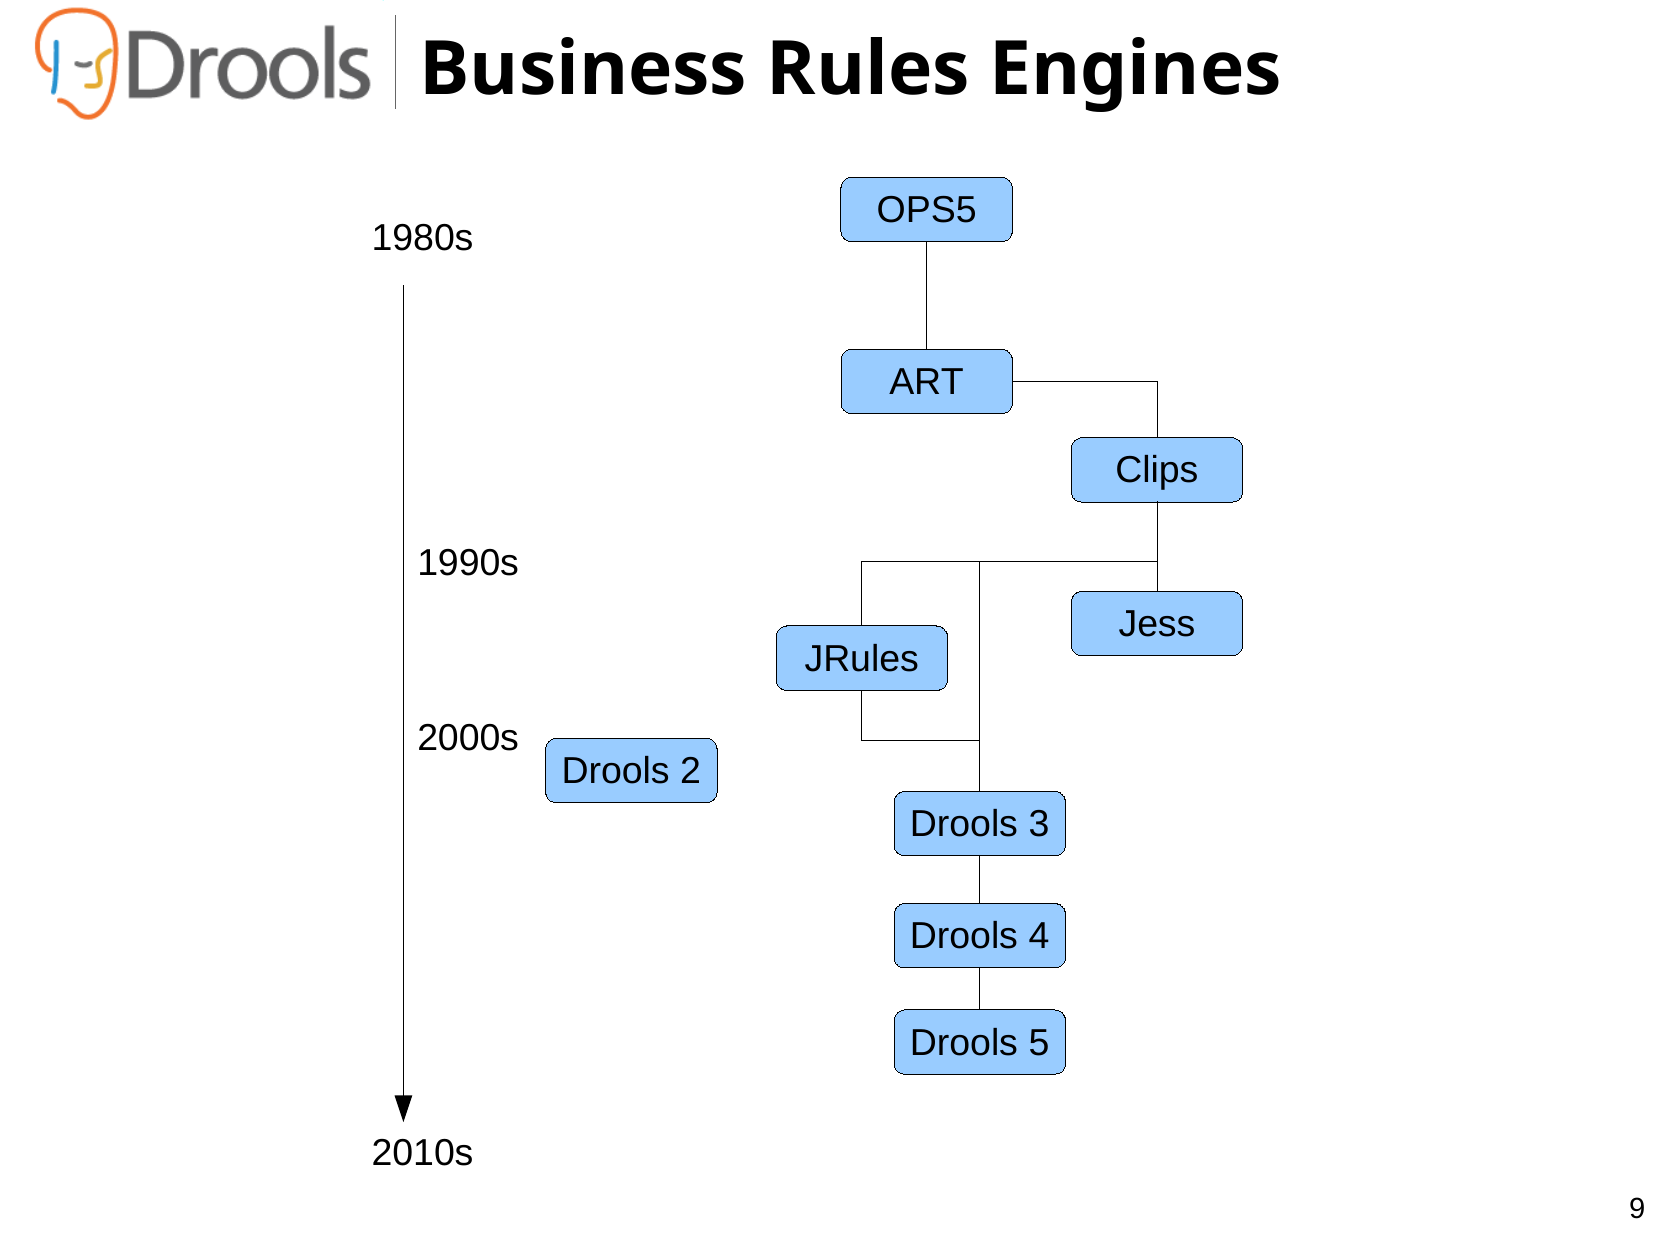

# Business Rules Engines
OPS5
1980s
ART
Clips
1990s
Jess
JRules
2000s
Drools 2
Drools 3
Drools 4
Drools 5
2010s